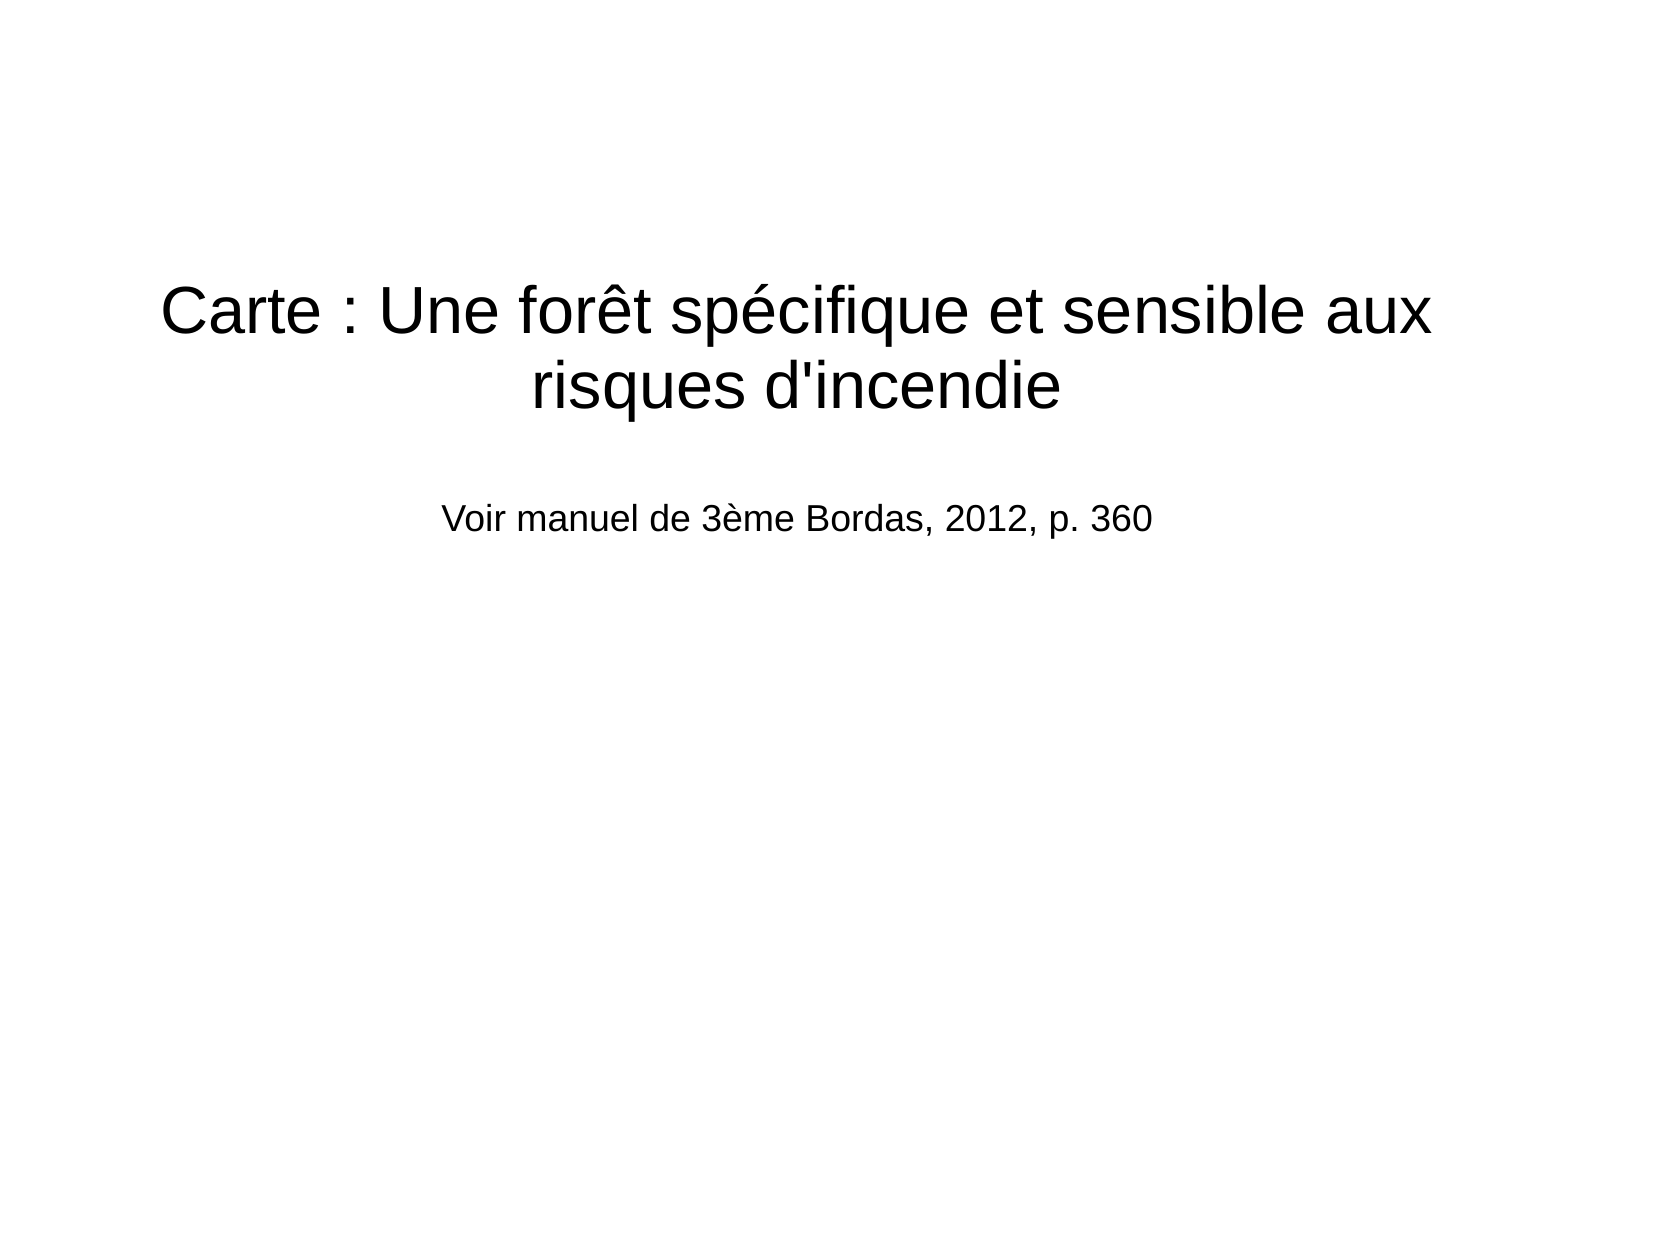

Carte : Une forêt spécifique et sensible aux risques d'incendie
Voir manuel de 3ème Bordas, 2012, p. 360